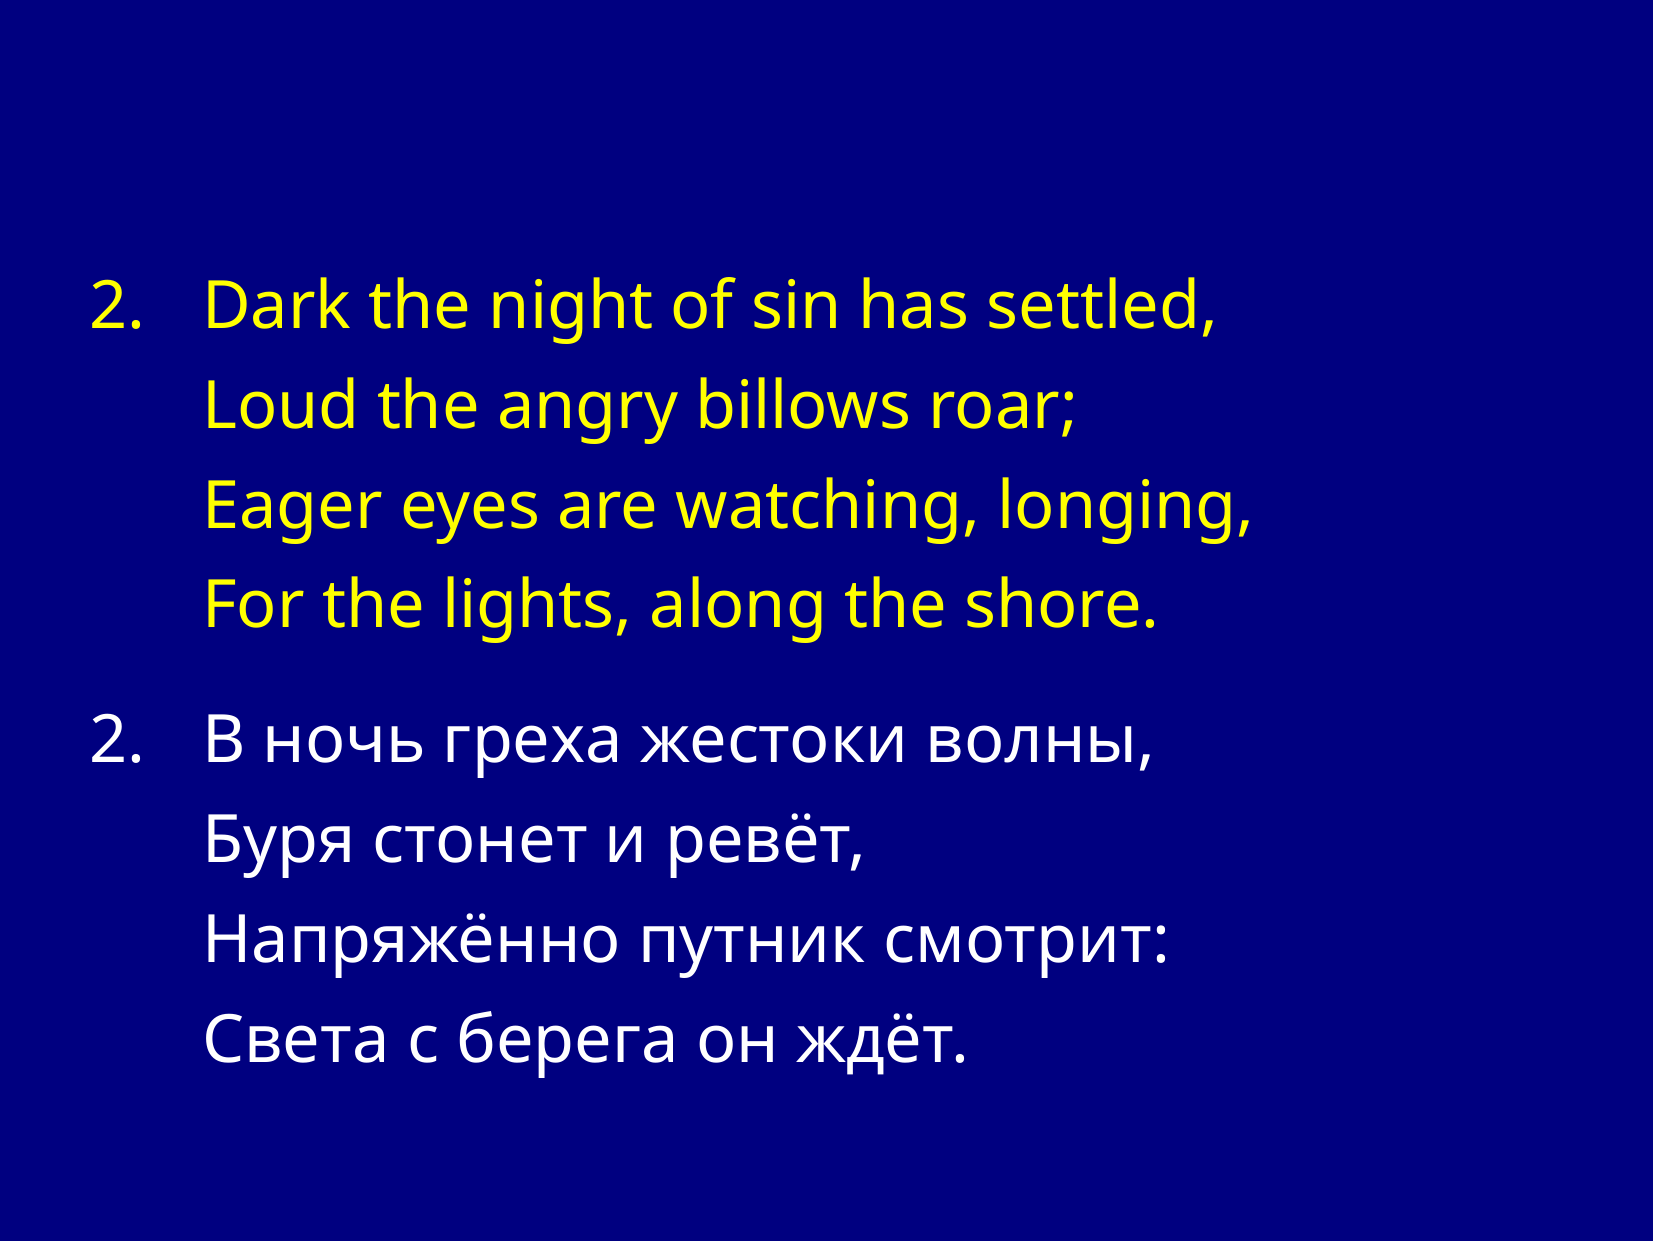

2.	Dark the night of sin has settled,
	Loud the angry billows roar;
	Eager eyes are watching, longing,
	For the lights, along the shore.
2.	В ночь греха жестоки волны,
	Буря стонет и ревёт,
	Напряжённо путник смотрит:
	Света с берега он ждёт.